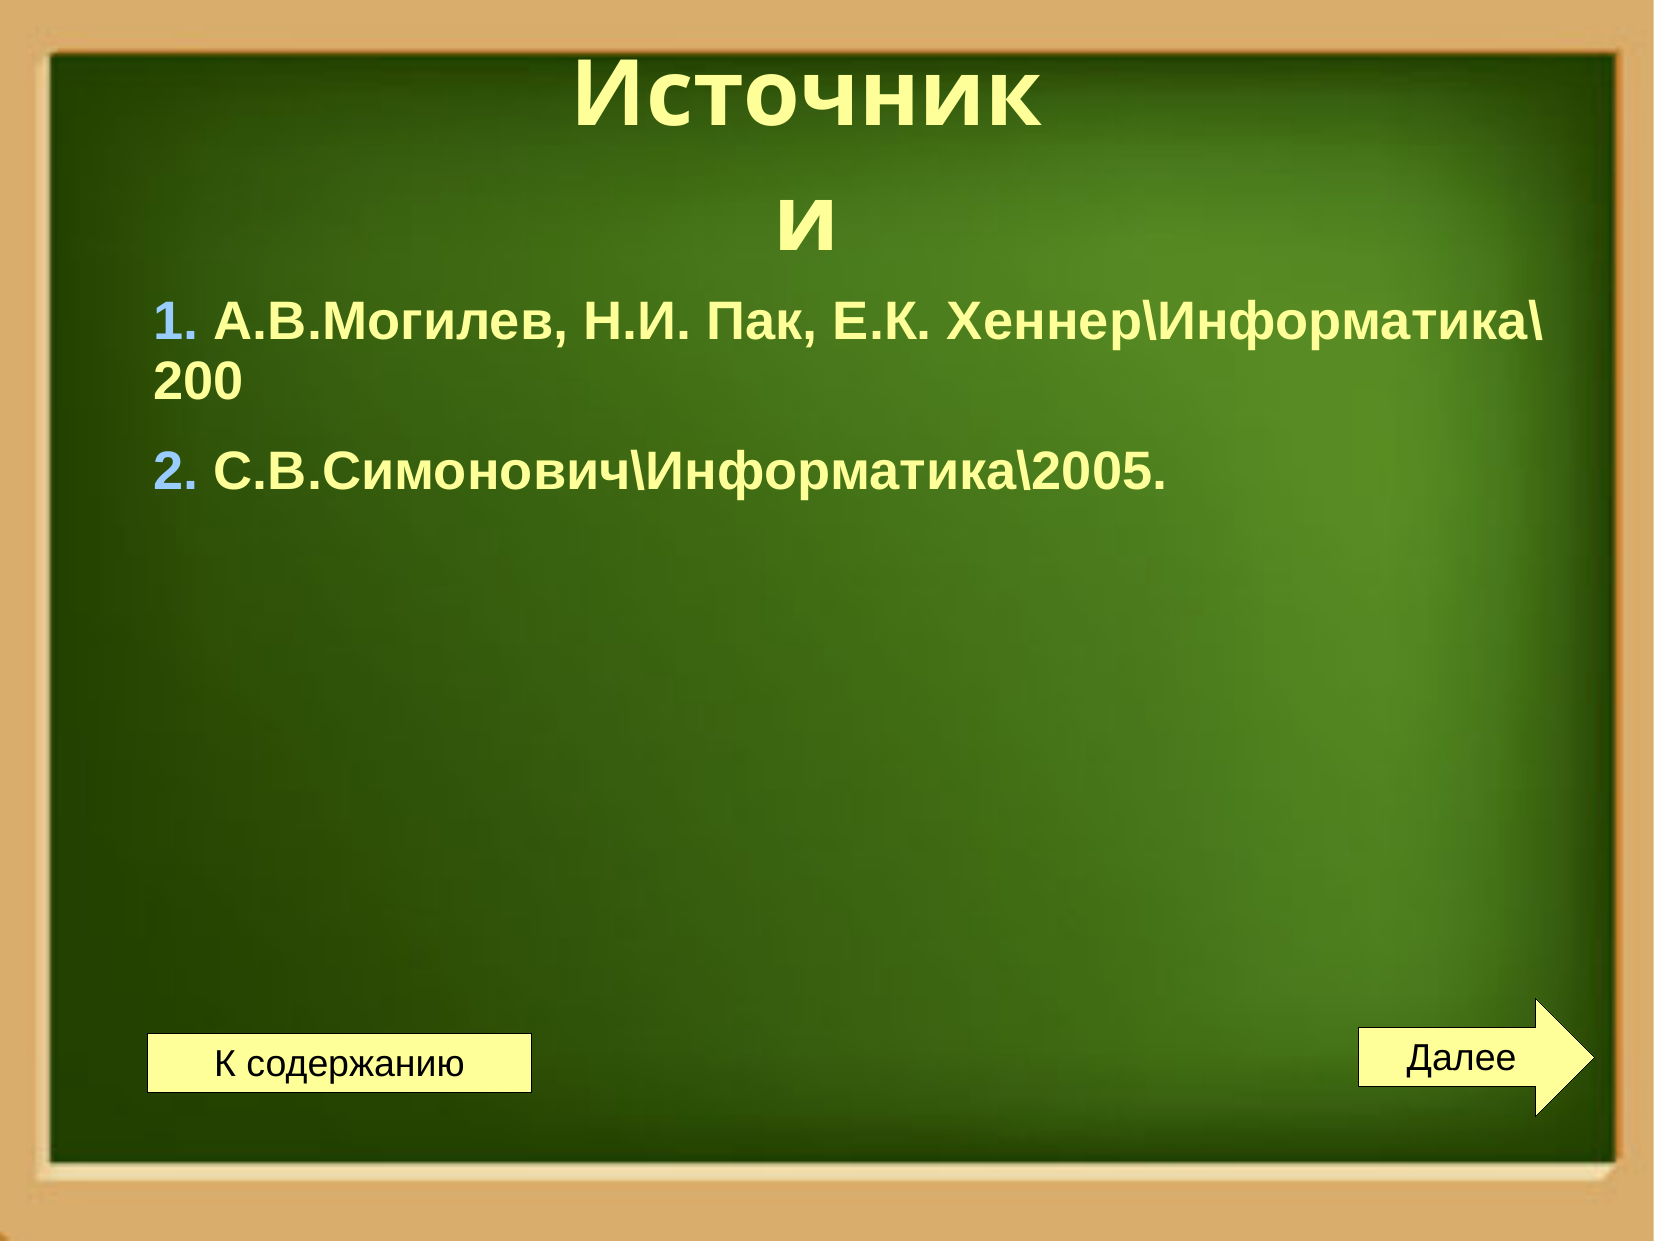

Источники
# 1. А.В.Могилев, Н.И. Пак, Е.К. Хеннер\Информатика\200
2. С.В.Симонович\Информатика\2005.
Далее
К содержанию